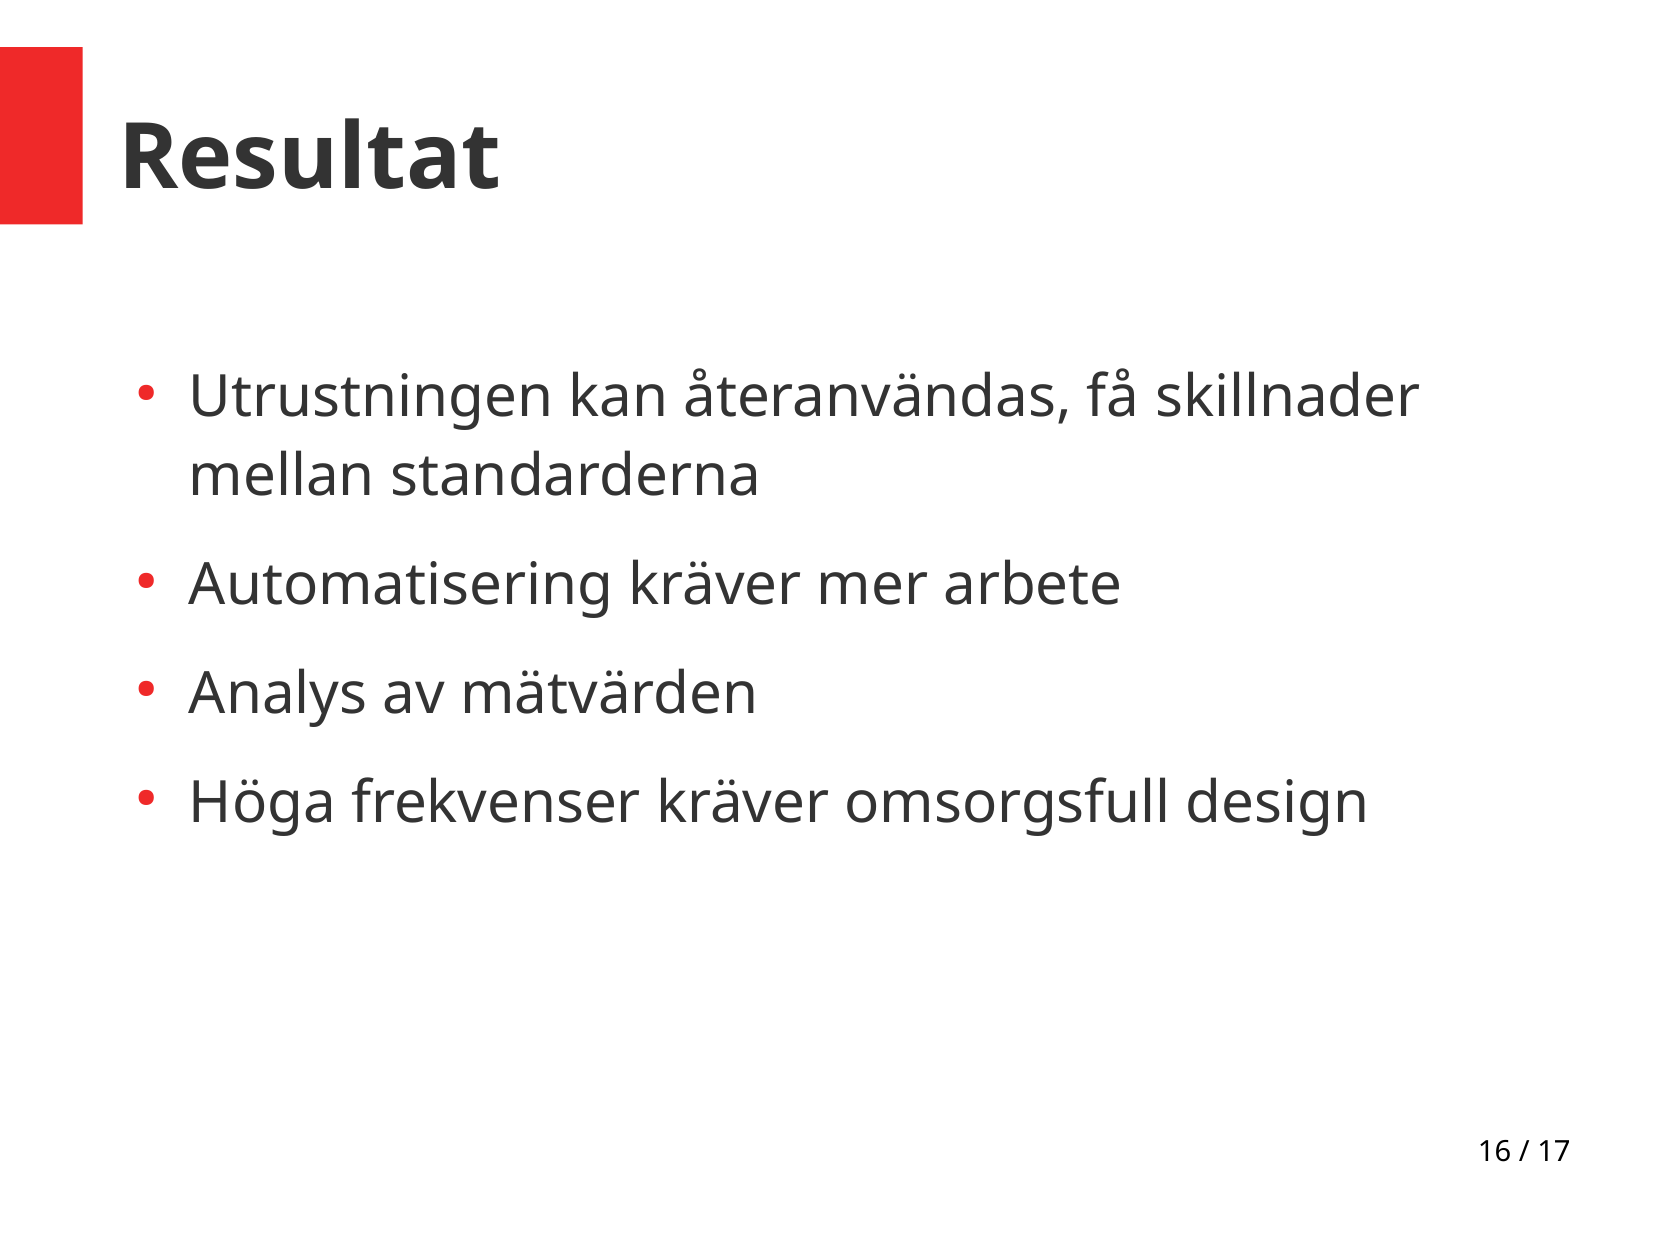

# Resultat
Utrustningen kan återanvändas, få skillnader mellan standarderna
Automatisering kräver mer arbete
Analys av mätvärden
Höga frekvenser kräver omsorgsfull design
16